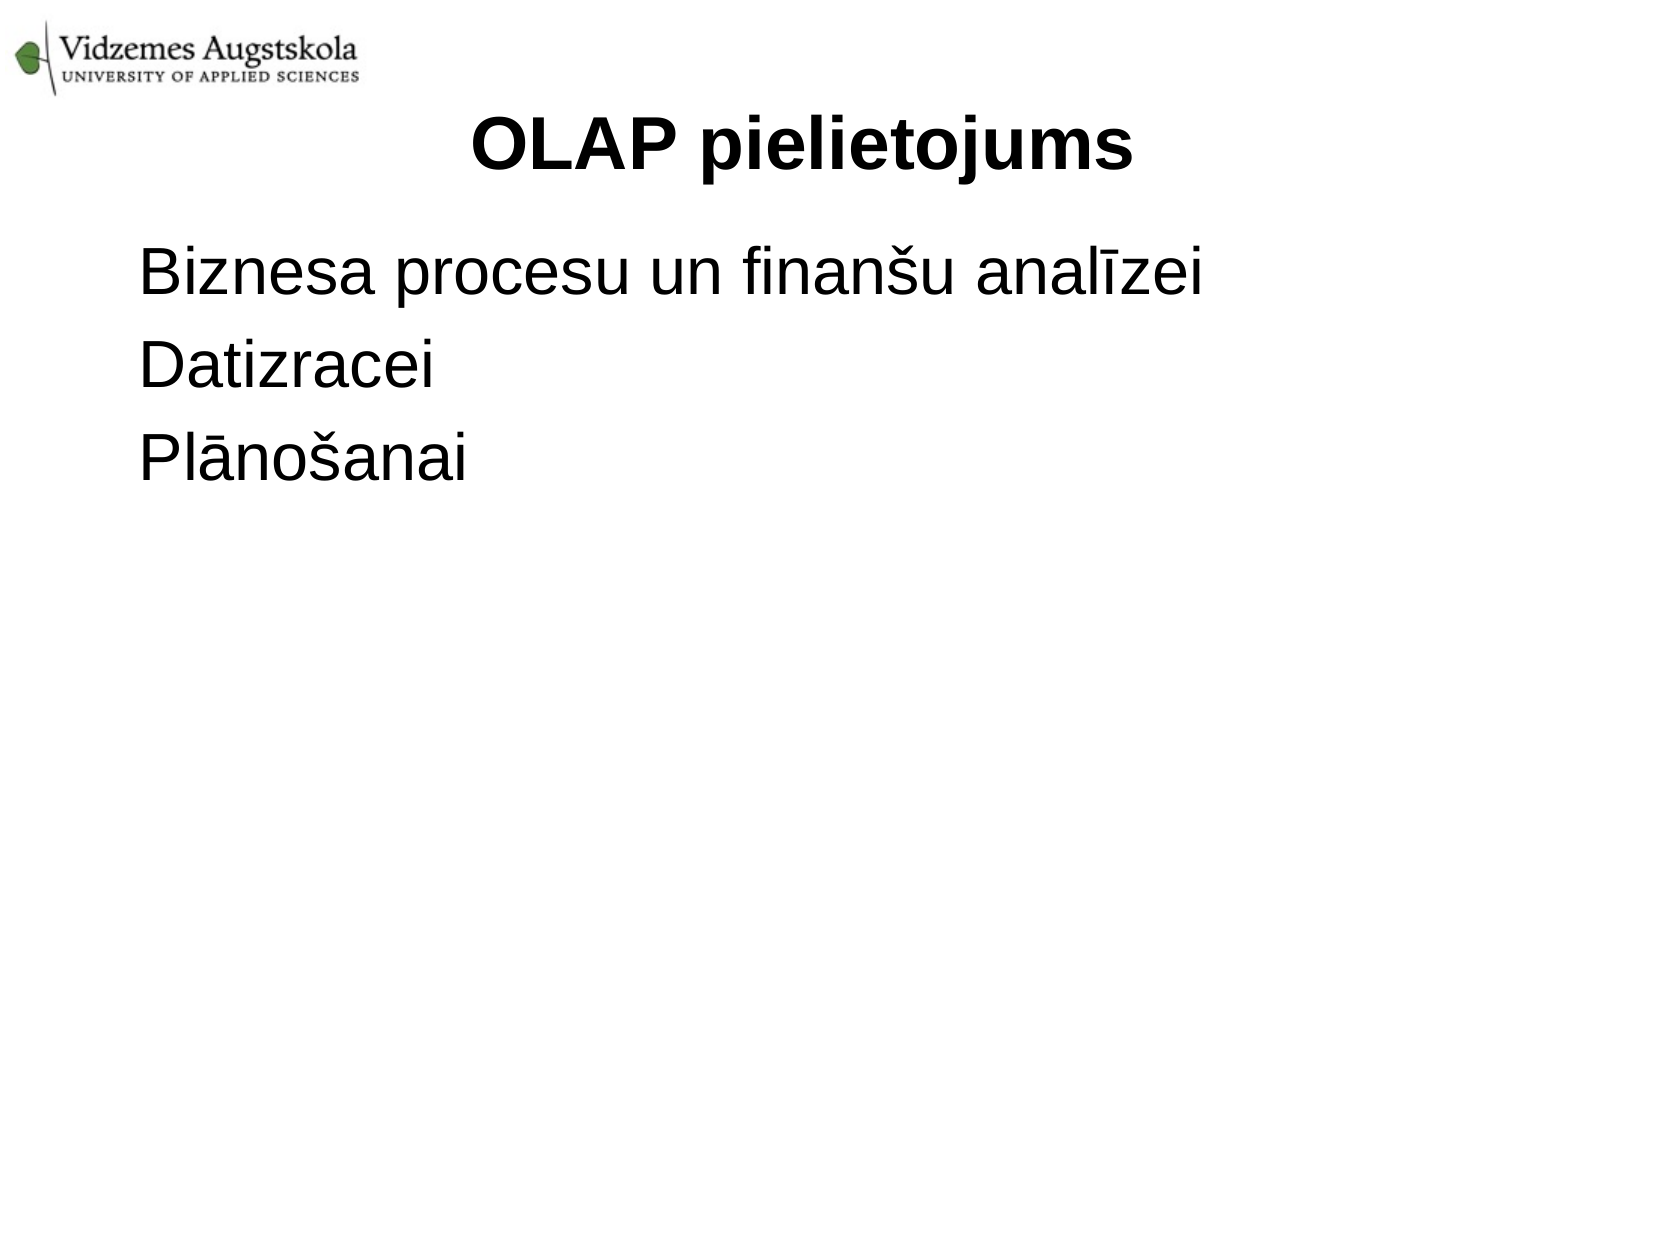

# OLAP pielietojums
Biznesa procesu un finanšu analīzei
Datizracei
Plānošanai